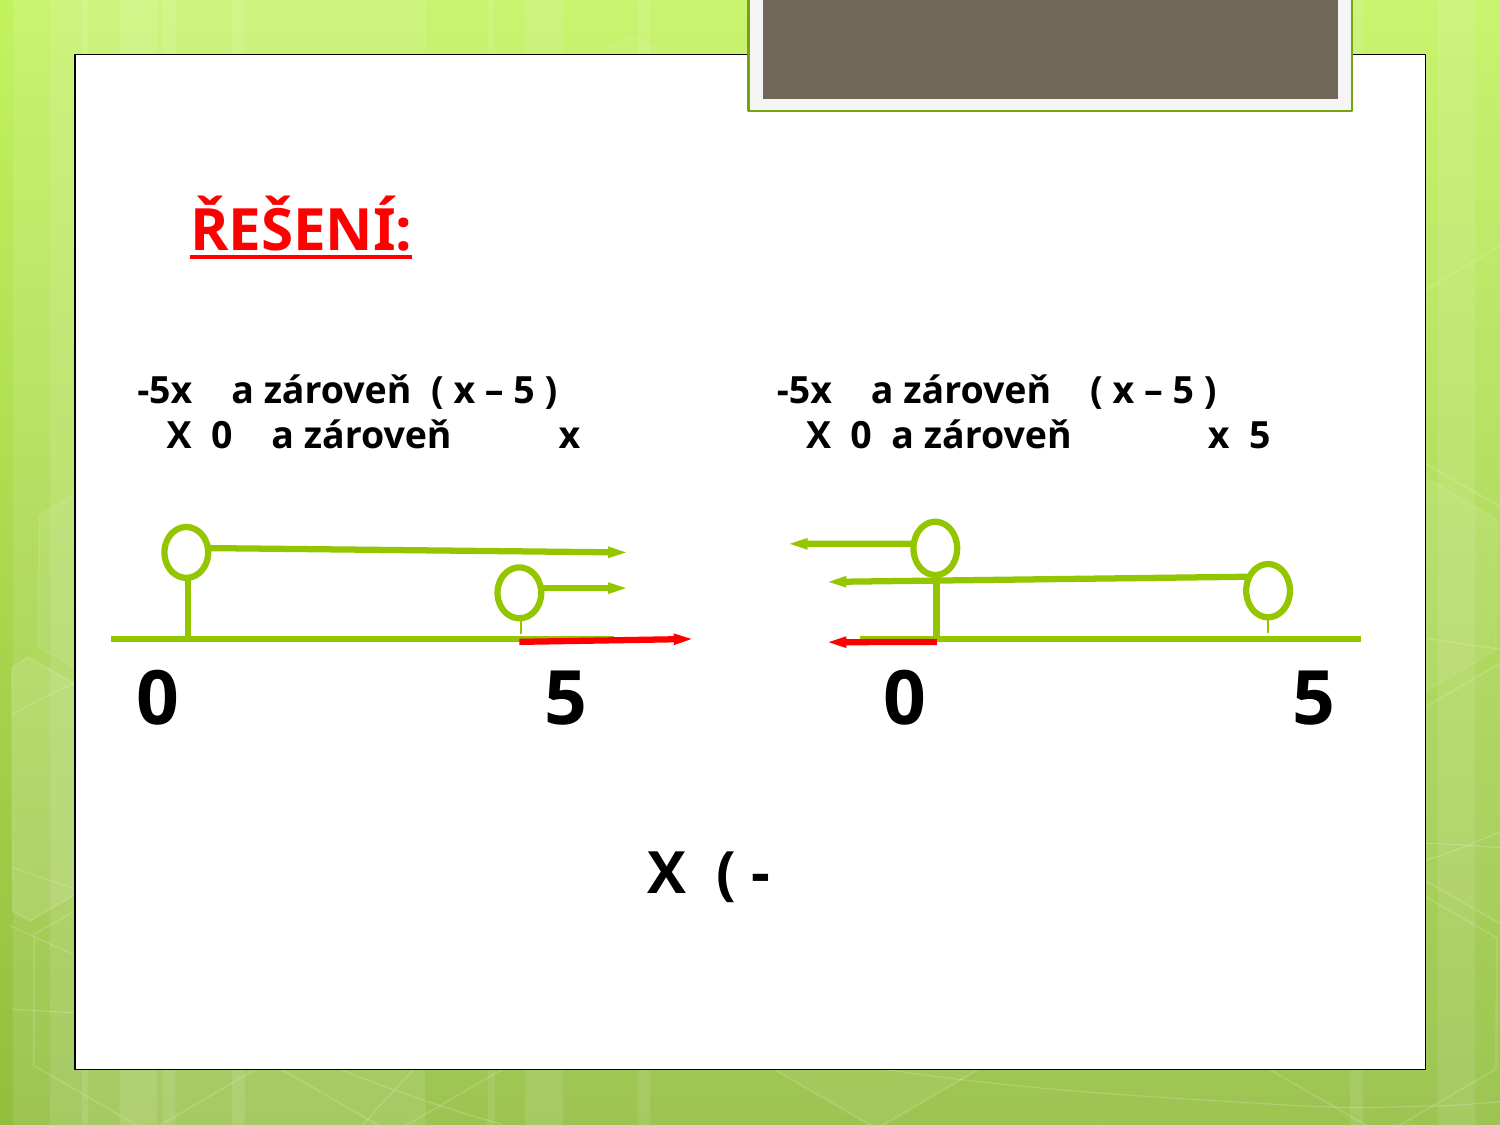

ŘEŠENÍ:
-5x a zároveň ( x – 5 )
 X 0 a zároveň x
-5x a zároveň ( x – 5 )
 X 0 a zároveň x 5
0 5
0 5
X ( -